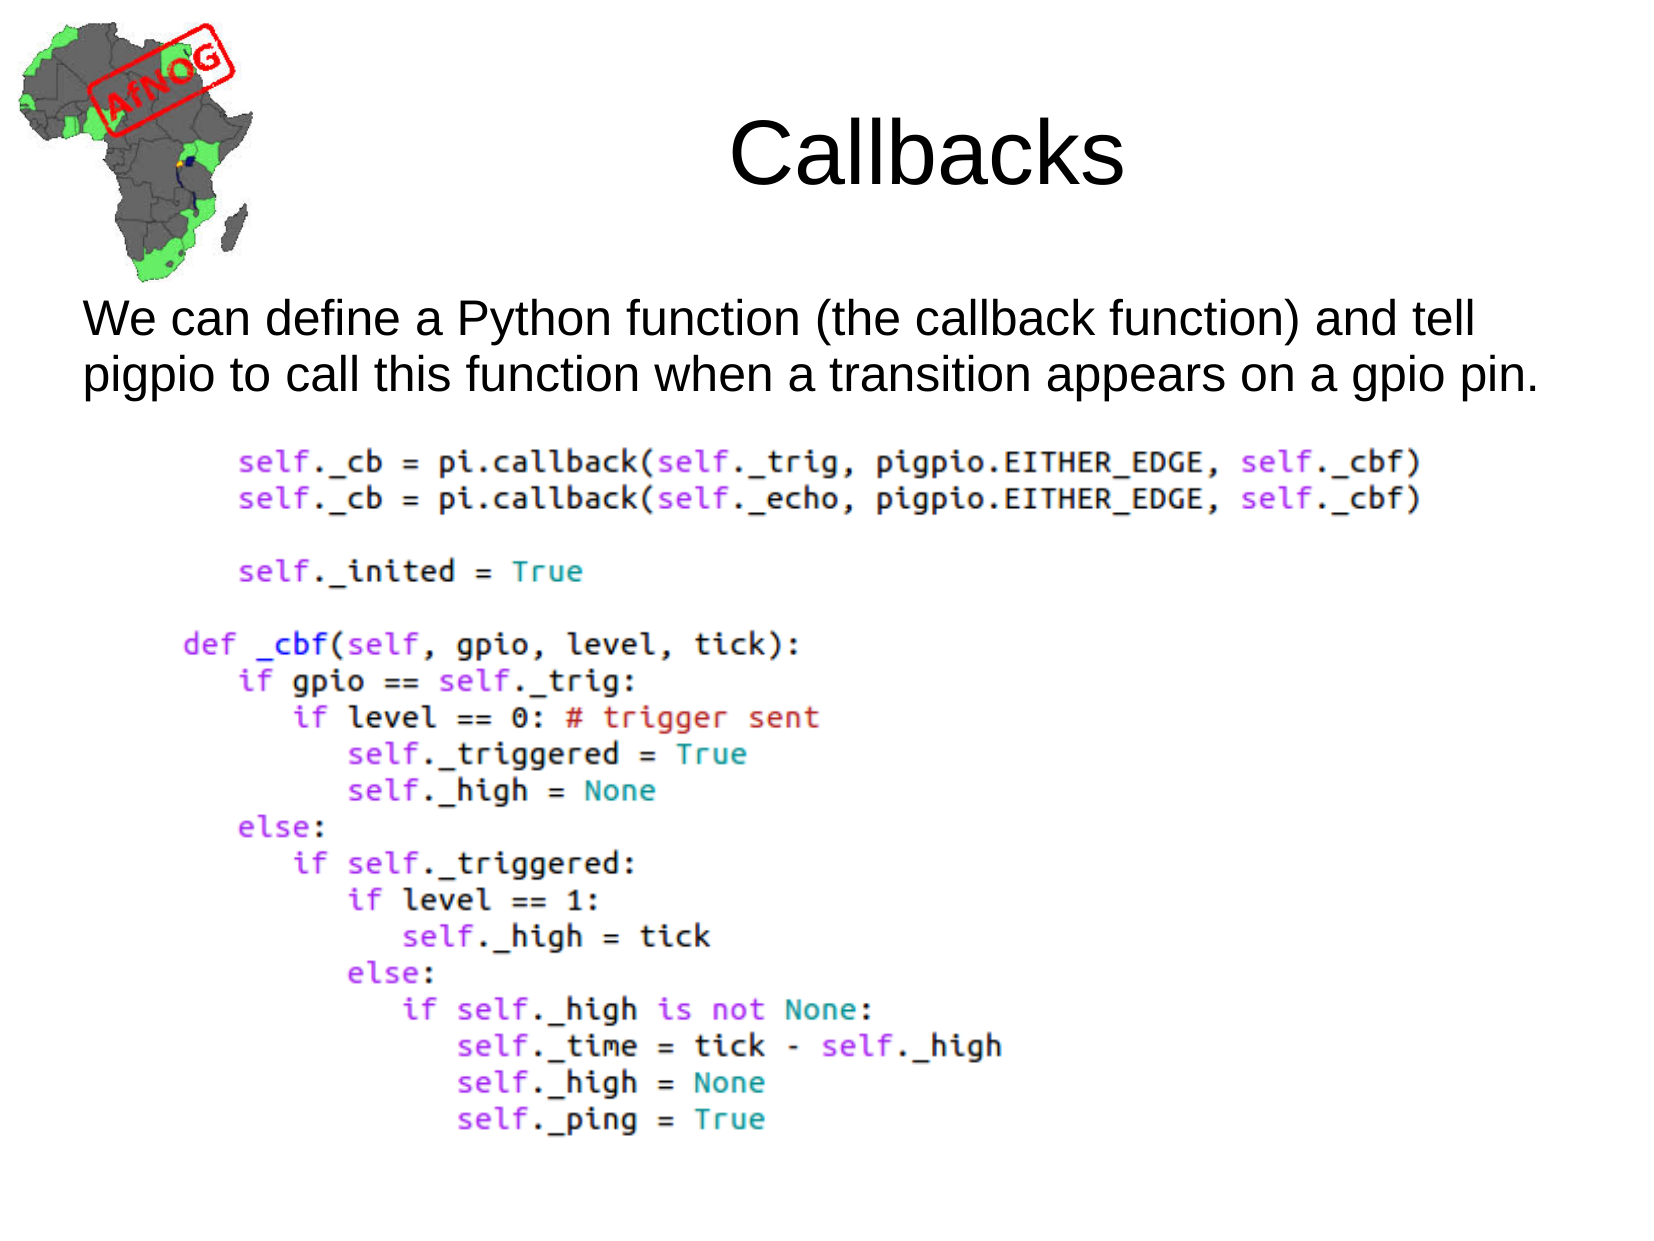

# Callbacks
We can define a Python function (the callback function) and tell pigpio to call this function when a transition appears on a gpio pin.